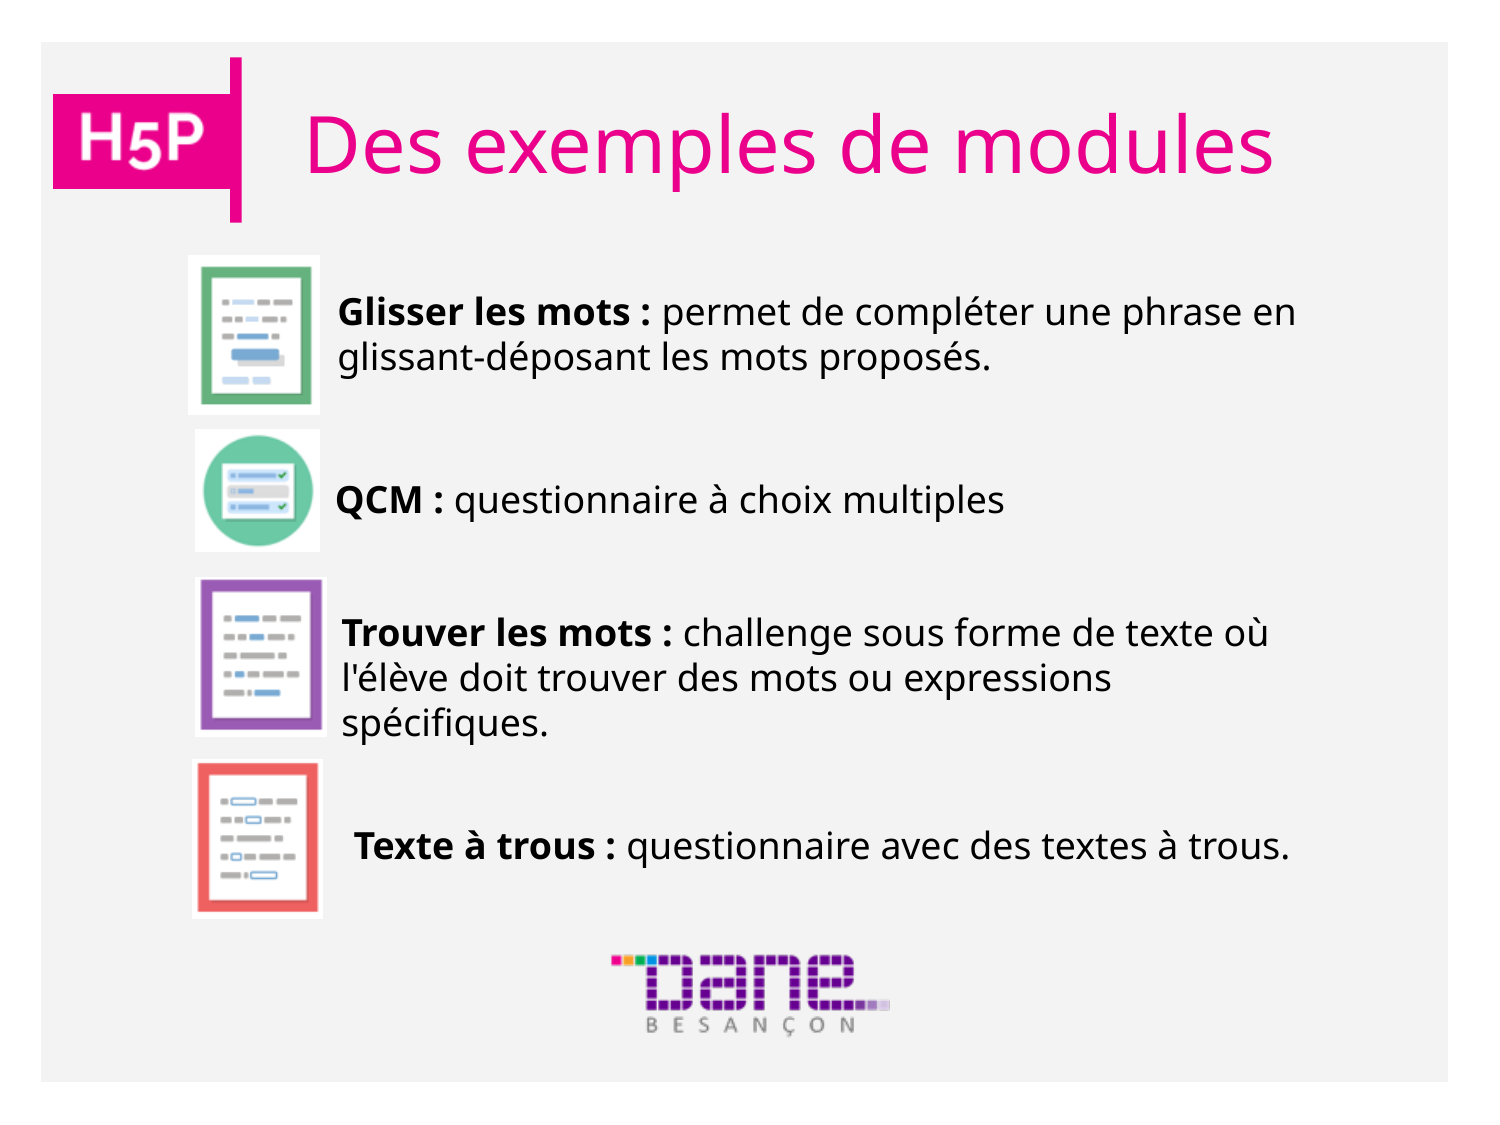

Des exemples de modules
Glisser les mots : permet de compléter une phrase en glissant-déposant les mots proposés.
QCM : questionnaire à choix multiples
Trouver les mots : challenge sous forme de texte où l'élève doit trouver des mots ou expressions spécifiques.
Texte à trous : questionnaire avec des textes à trous.